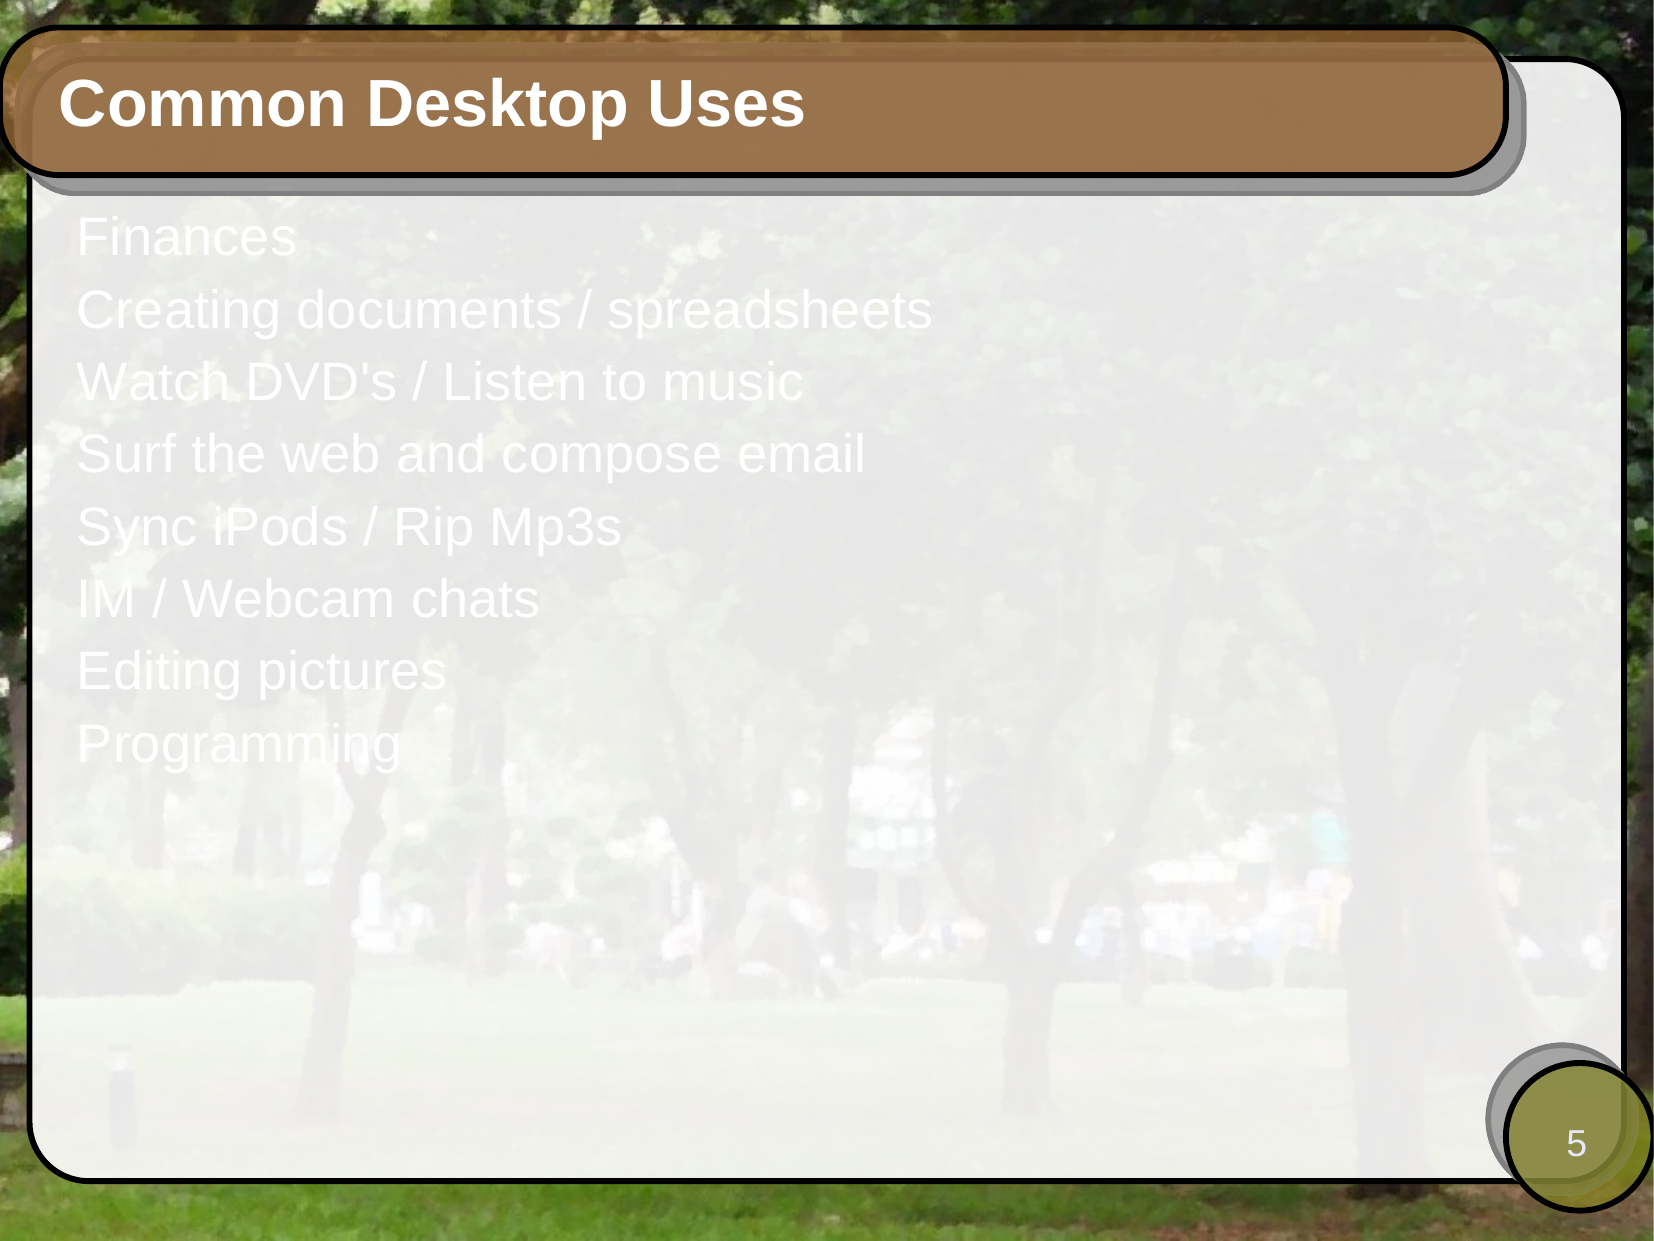

# Common Desktop Uses
Finances
Creating documents / spreadsheets
Watch DVD's / Listen to music
Surf the web and compose email
Sync iPods / Rip Mp3s
IM / Webcam chats
Editing pictures
Programming
5